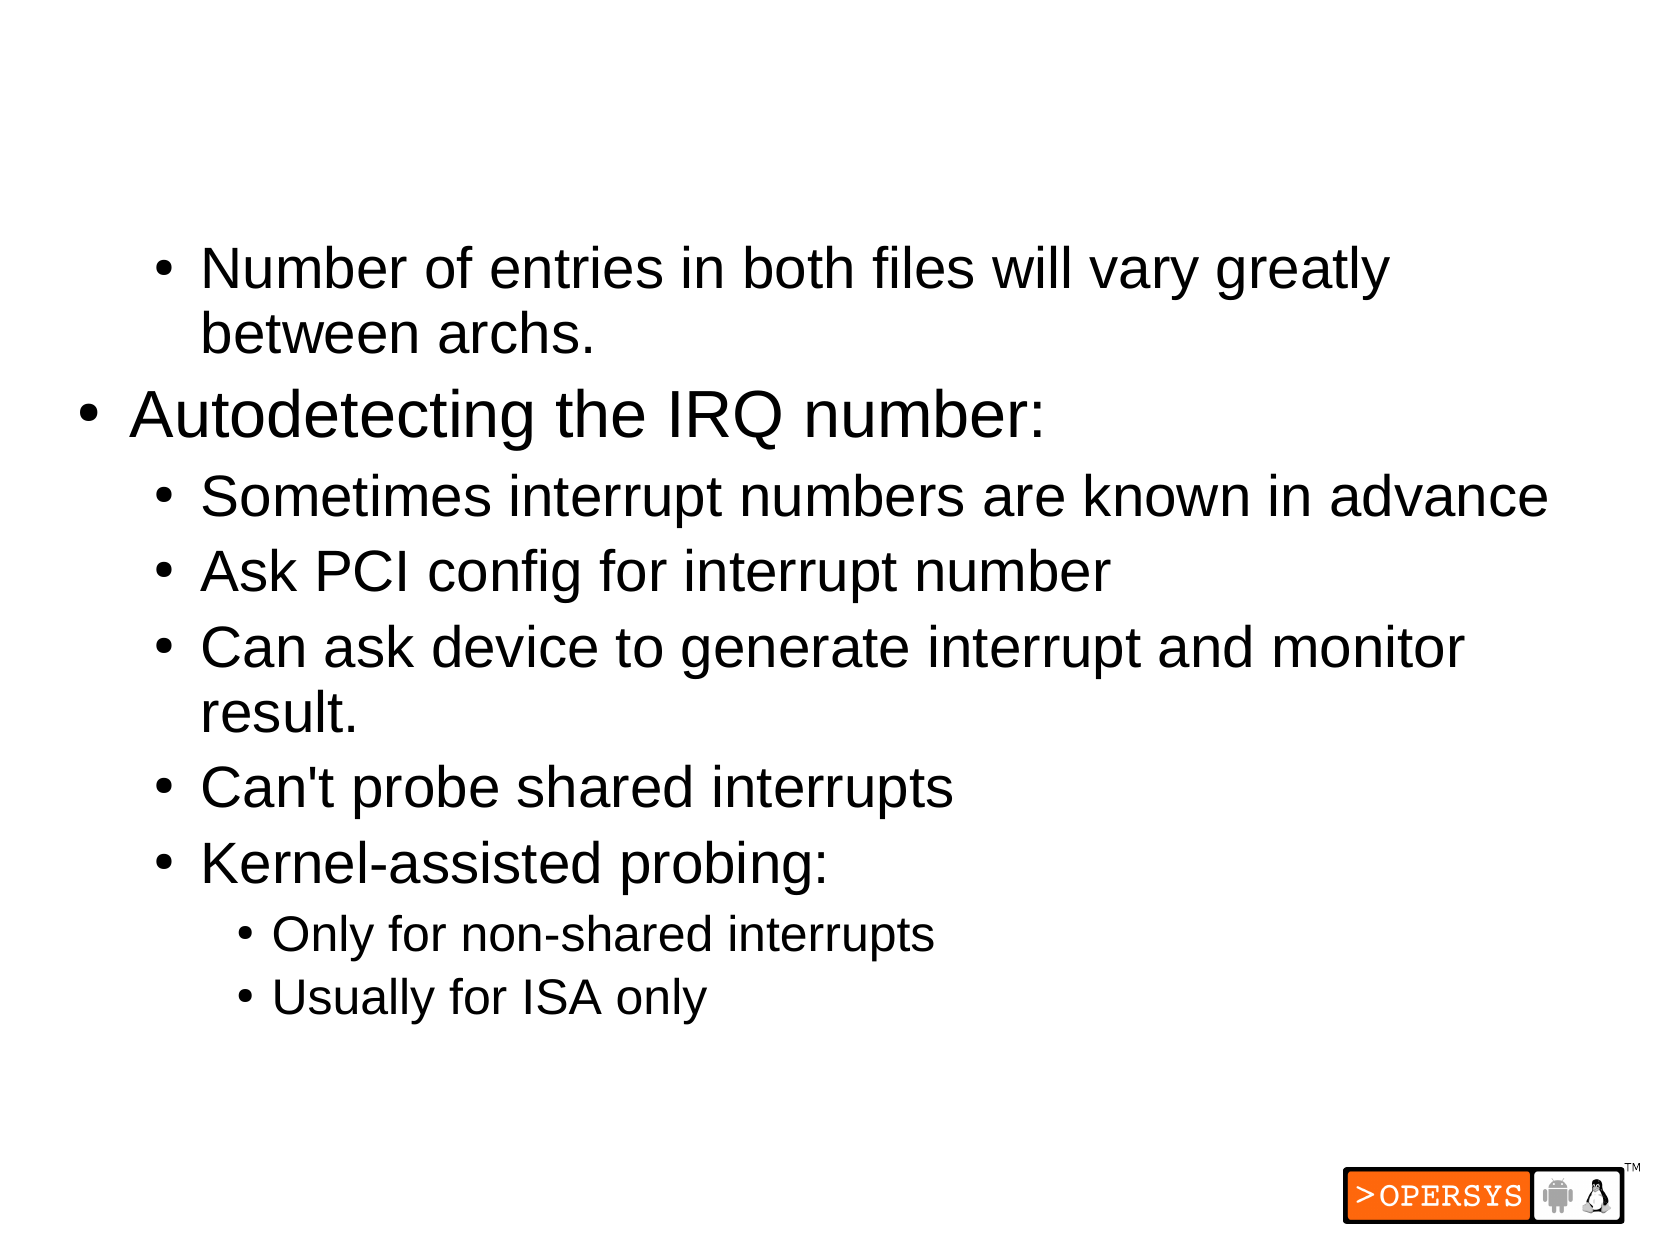

# Number of entries in both files will vary greatly between archs.
Autodetecting the IRQ number:
Sometimes interrupt numbers are known in advance
Ask PCI config for interrupt number
Can ask device to generate interrupt and monitor result.
Can't probe shared interrupts
Kernel-assisted probing:
Only for non-shared interrupts
Usually for ISA only